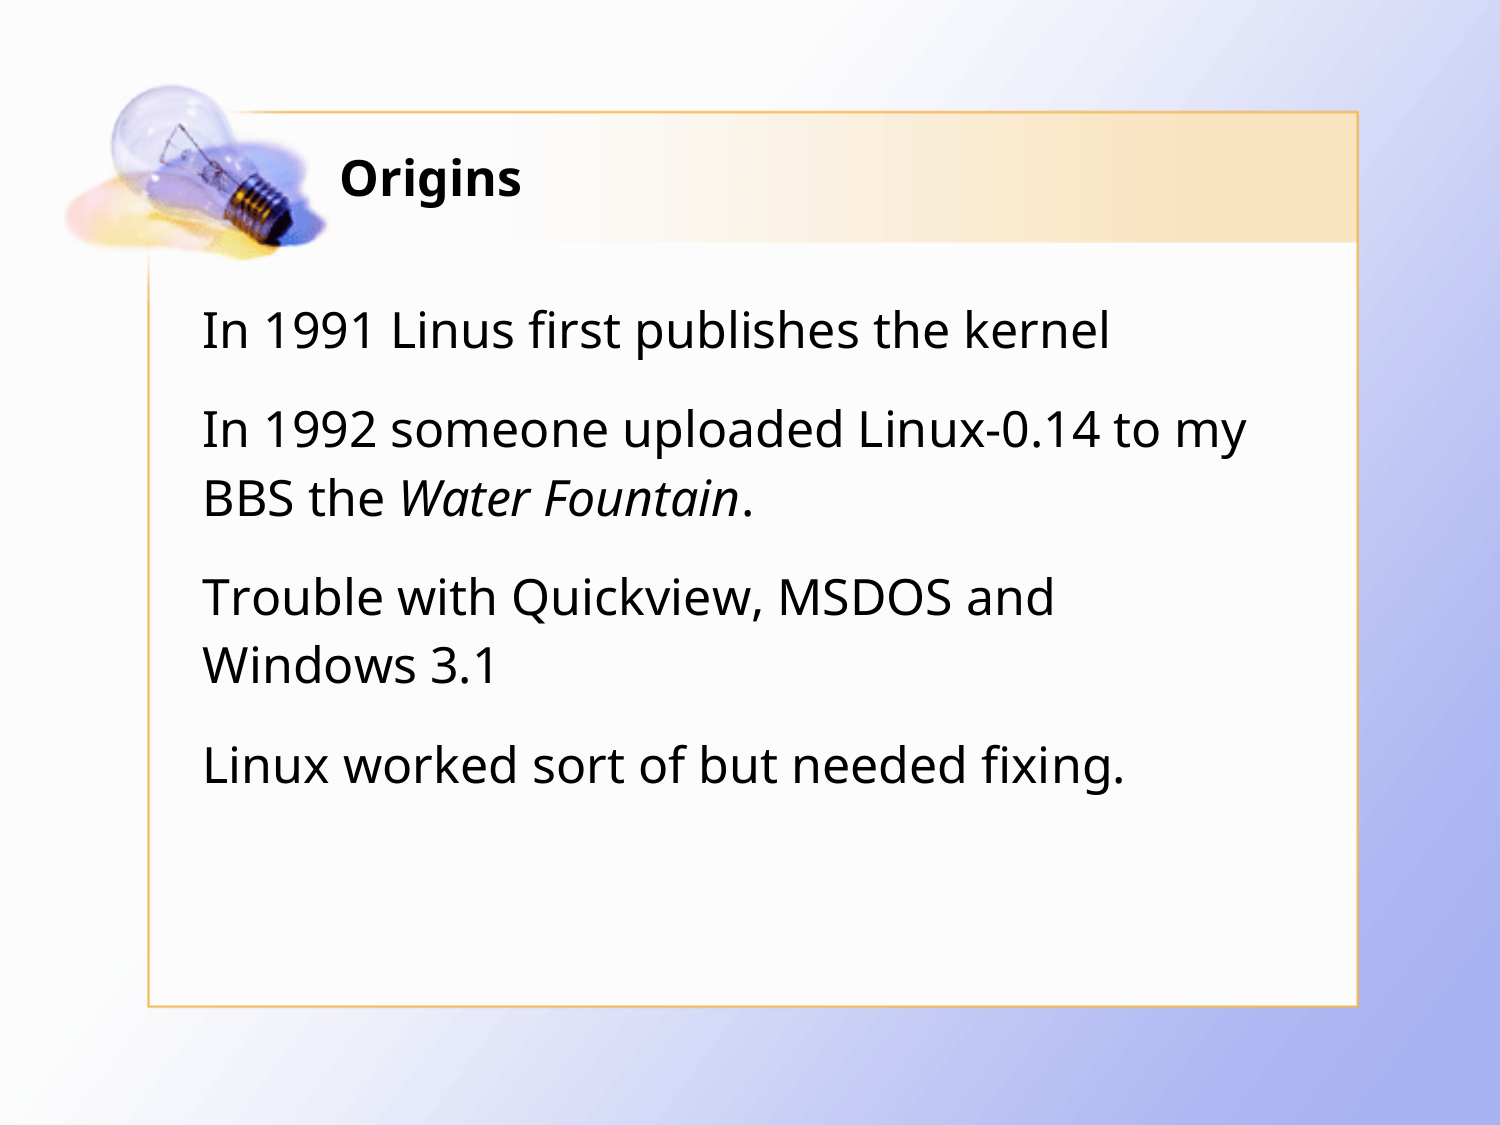

# Origins
In 1991 Linus first publishes the kernel
In 1992 someone uploaded Linux-0.14 to my BBS the Water Fountain.
Trouble with Quickview, MSDOS and Windows 3.1
Linux worked sort of but needed fixing.